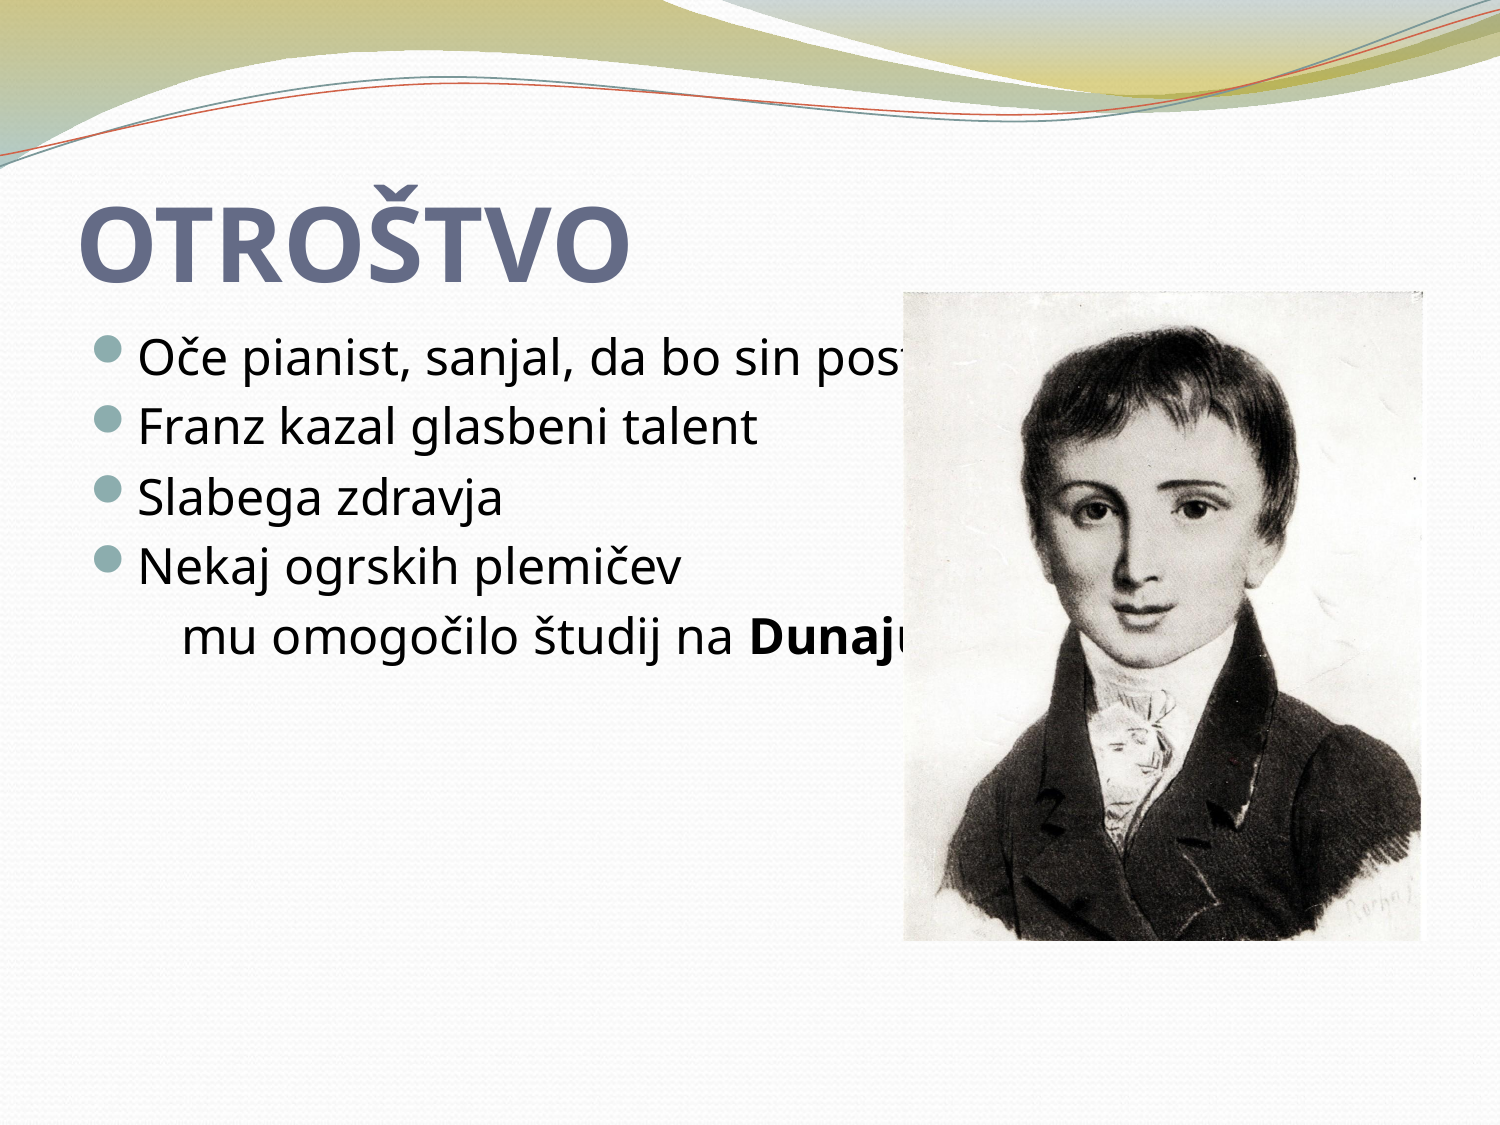

# OTROŠTVO
Oče pianist, sanjal, da bo sin postal virtuoz
Franz kazal glasbeni talent
Slabega zdravja
Nekaj ogrskih plemičev
 mu omogočilo študij na Dunaju